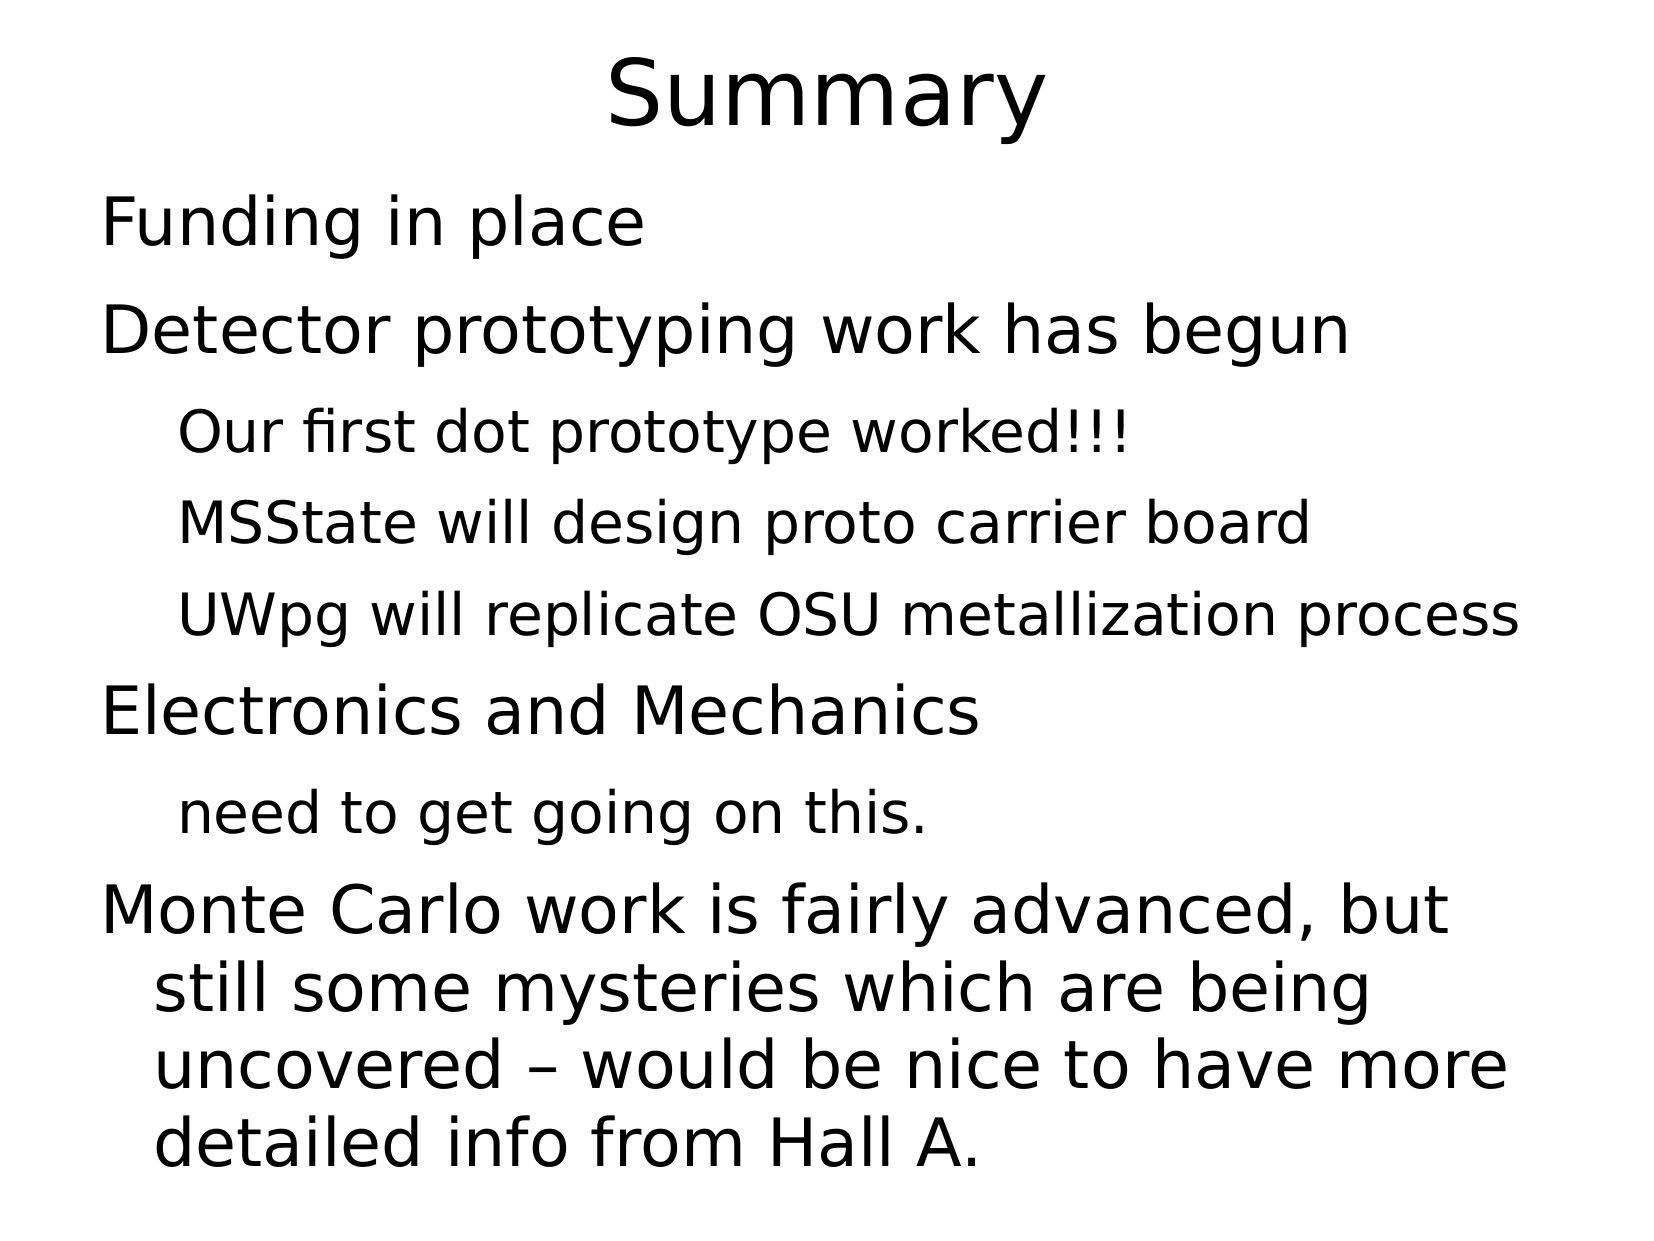

# Summary
Funding in place
Detector prototyping work has begun
Our first dot prototype worked!!!
MSState will design proto carrier board
UWpg will replicate OSU metallization process
Electronics and Mechanics
need to get going on this.
Monte Carlo work is fairly advanced, but still some mysteries which are being uncovered – would be nice to have more detailed info from Hall A.